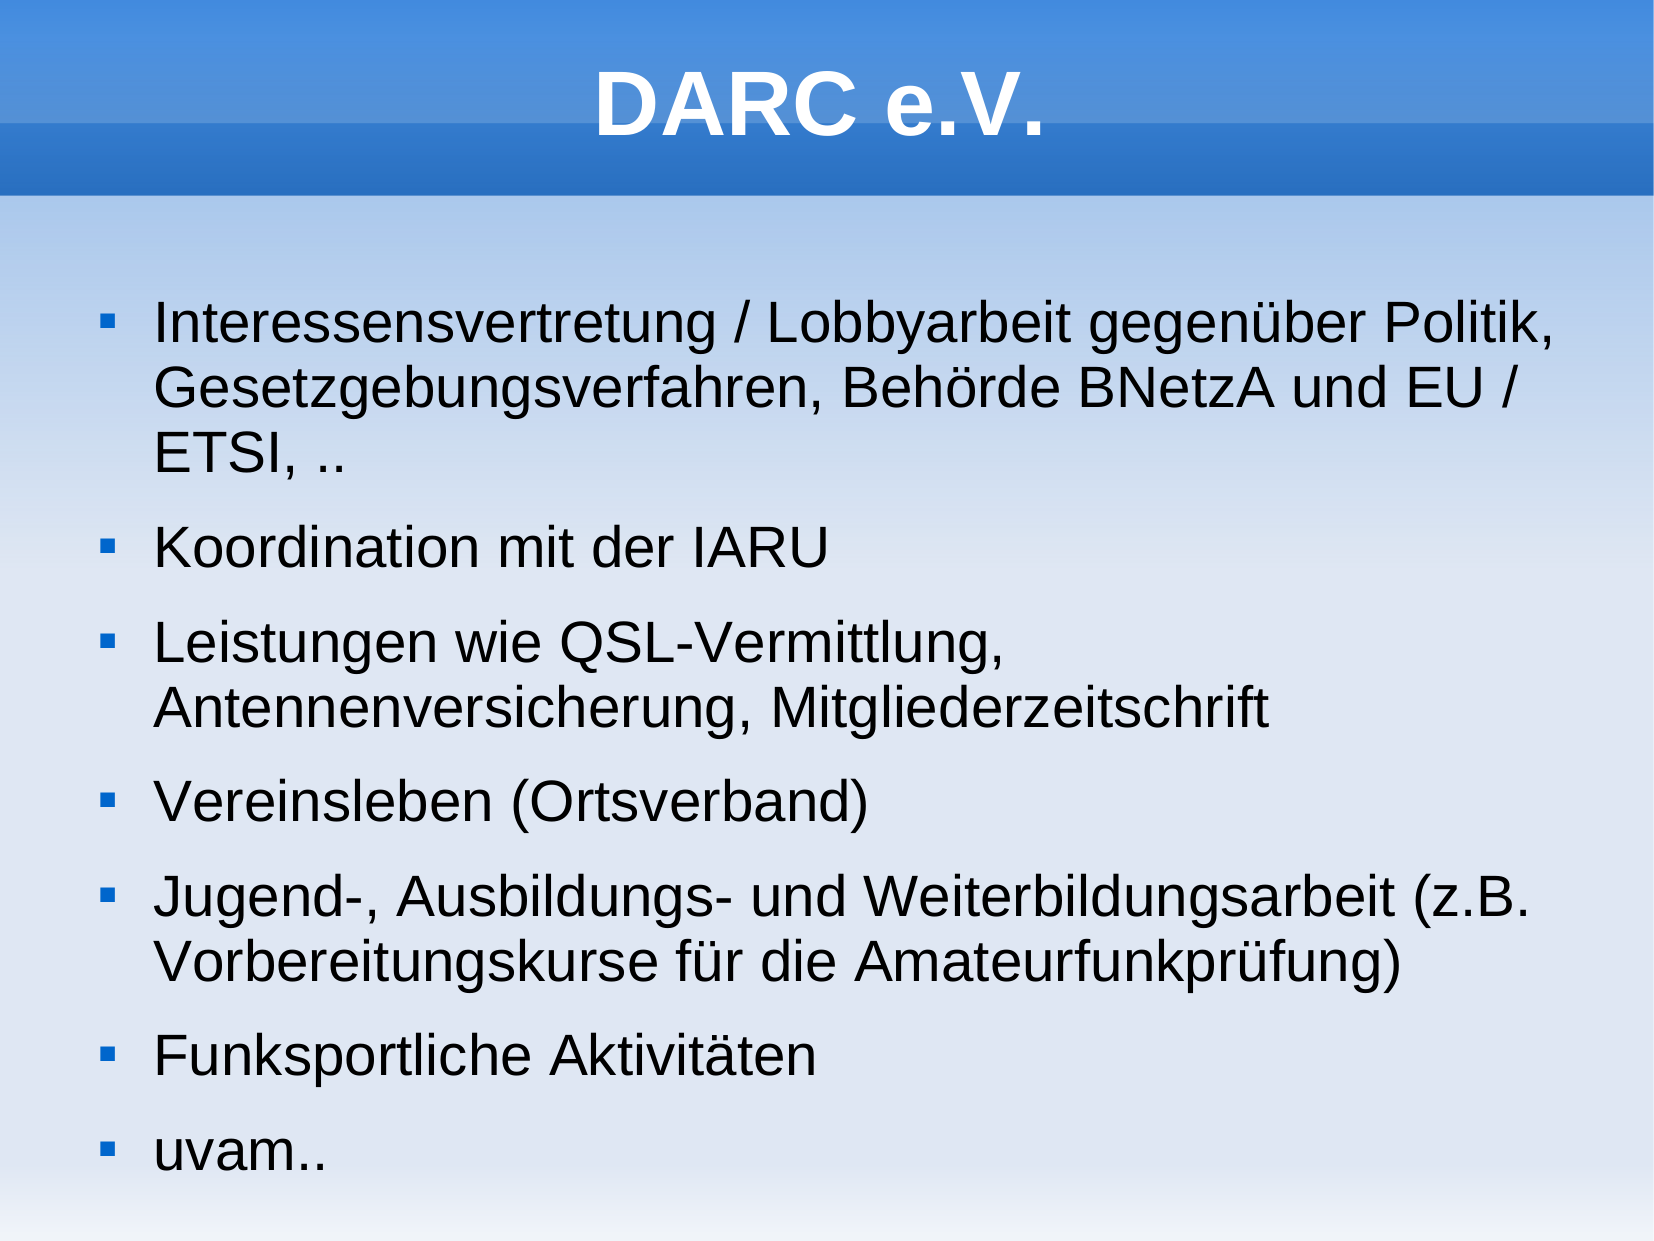

# DARC e.V.
Interessensvertretung / Lobbyarbeit gegenüber Politik, Gesetzgebungsverfahren, Behörde BNetzA und EU / ETSI, ..
Koordination mit der IARU
Leistungen wie QSL-Vermittlung, Antennenversicherung, Mitgliederzeitschrift
Vereinsleben (Ortsverband)
Jugend-, Ausbildungs- und Weiterbildungsarbeit (z.B. Vorbereitungskurse für die Amateurfunkprüfung)
Funksportliche Aktivitäten
uvam..